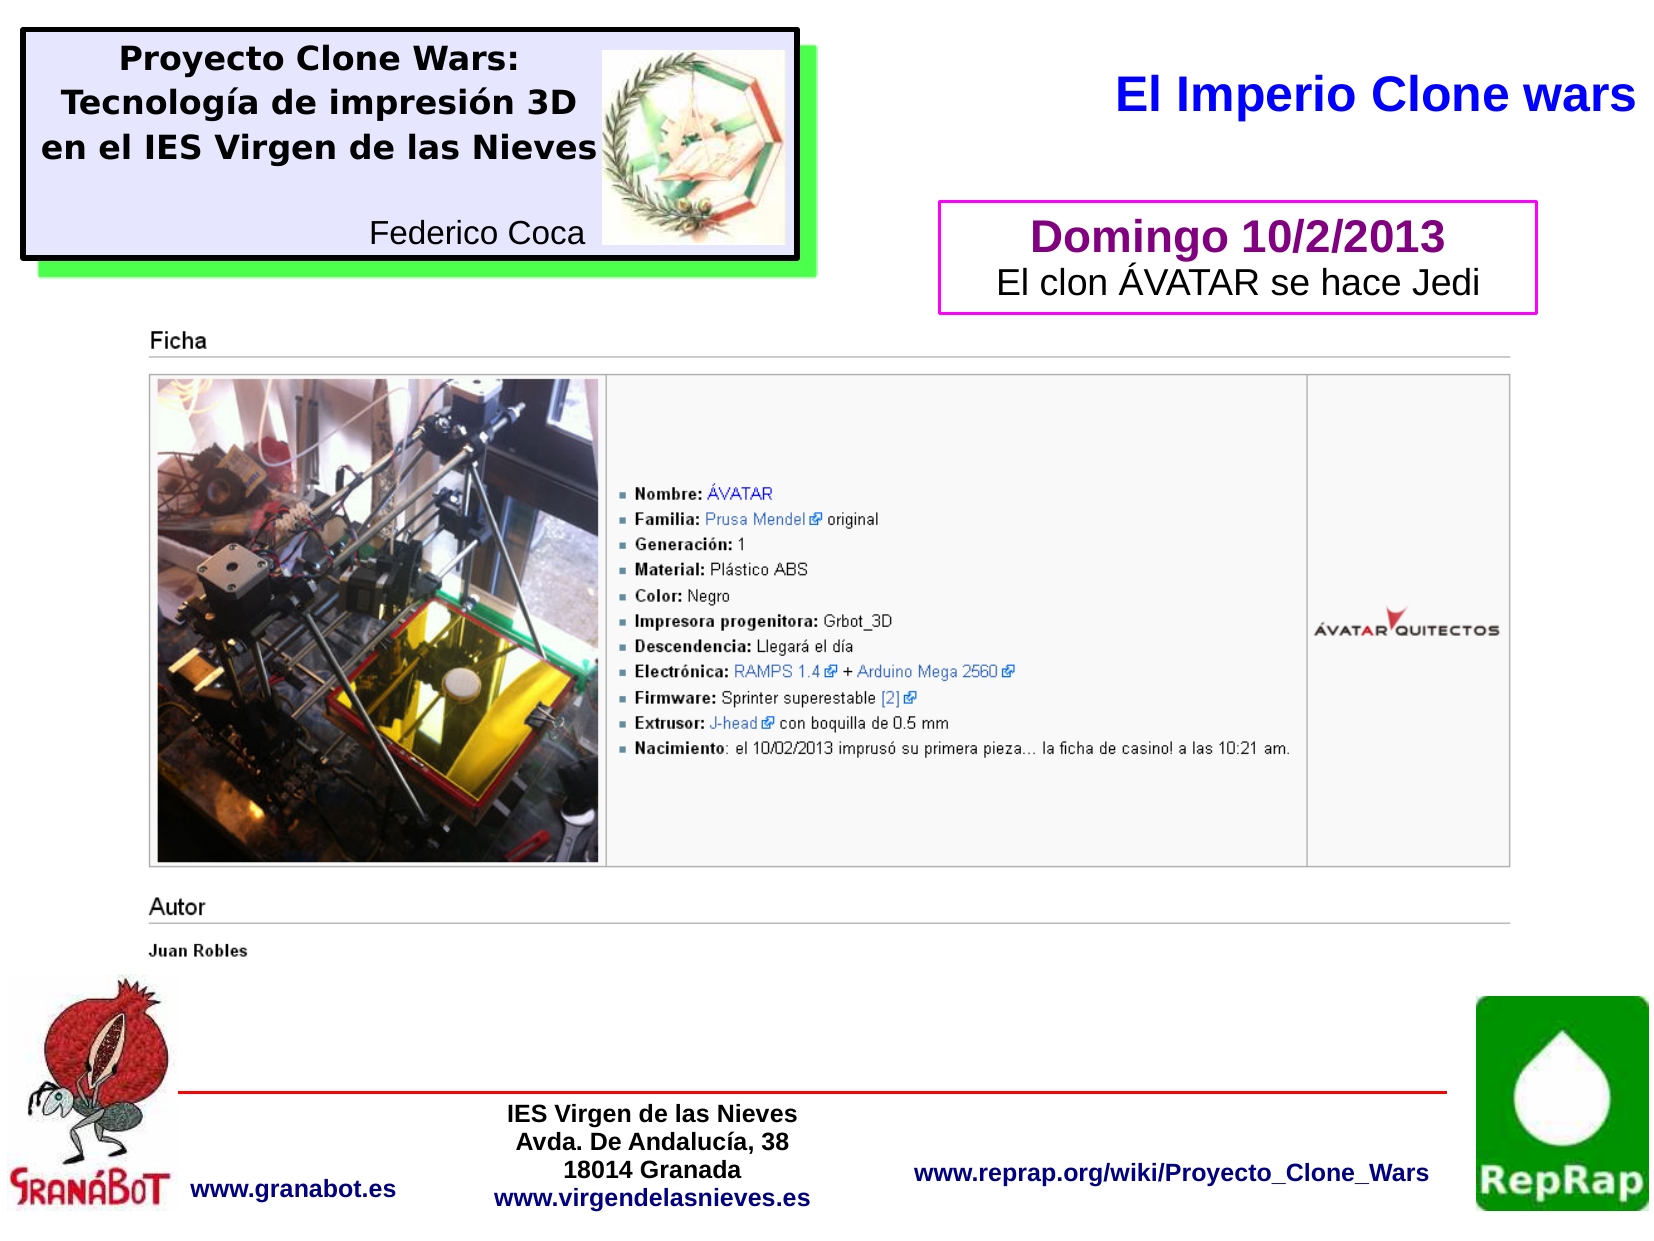

Proyecto Clone Wars:
Tecnología de impresión 3D
en el IES Virgen de las Nieves
El Imperio Clone wars
Domingo 10/2/2013
El clon ÁVATAR se hace Jedi
Federico Coca
IES Virgen de las Nieves
Avda. De Andalucía, 38
18014 Granada
www.virgendelasnieves.es
www.reprap.org/wiki/Proyecto_Clone_Wars
www.granabot.es